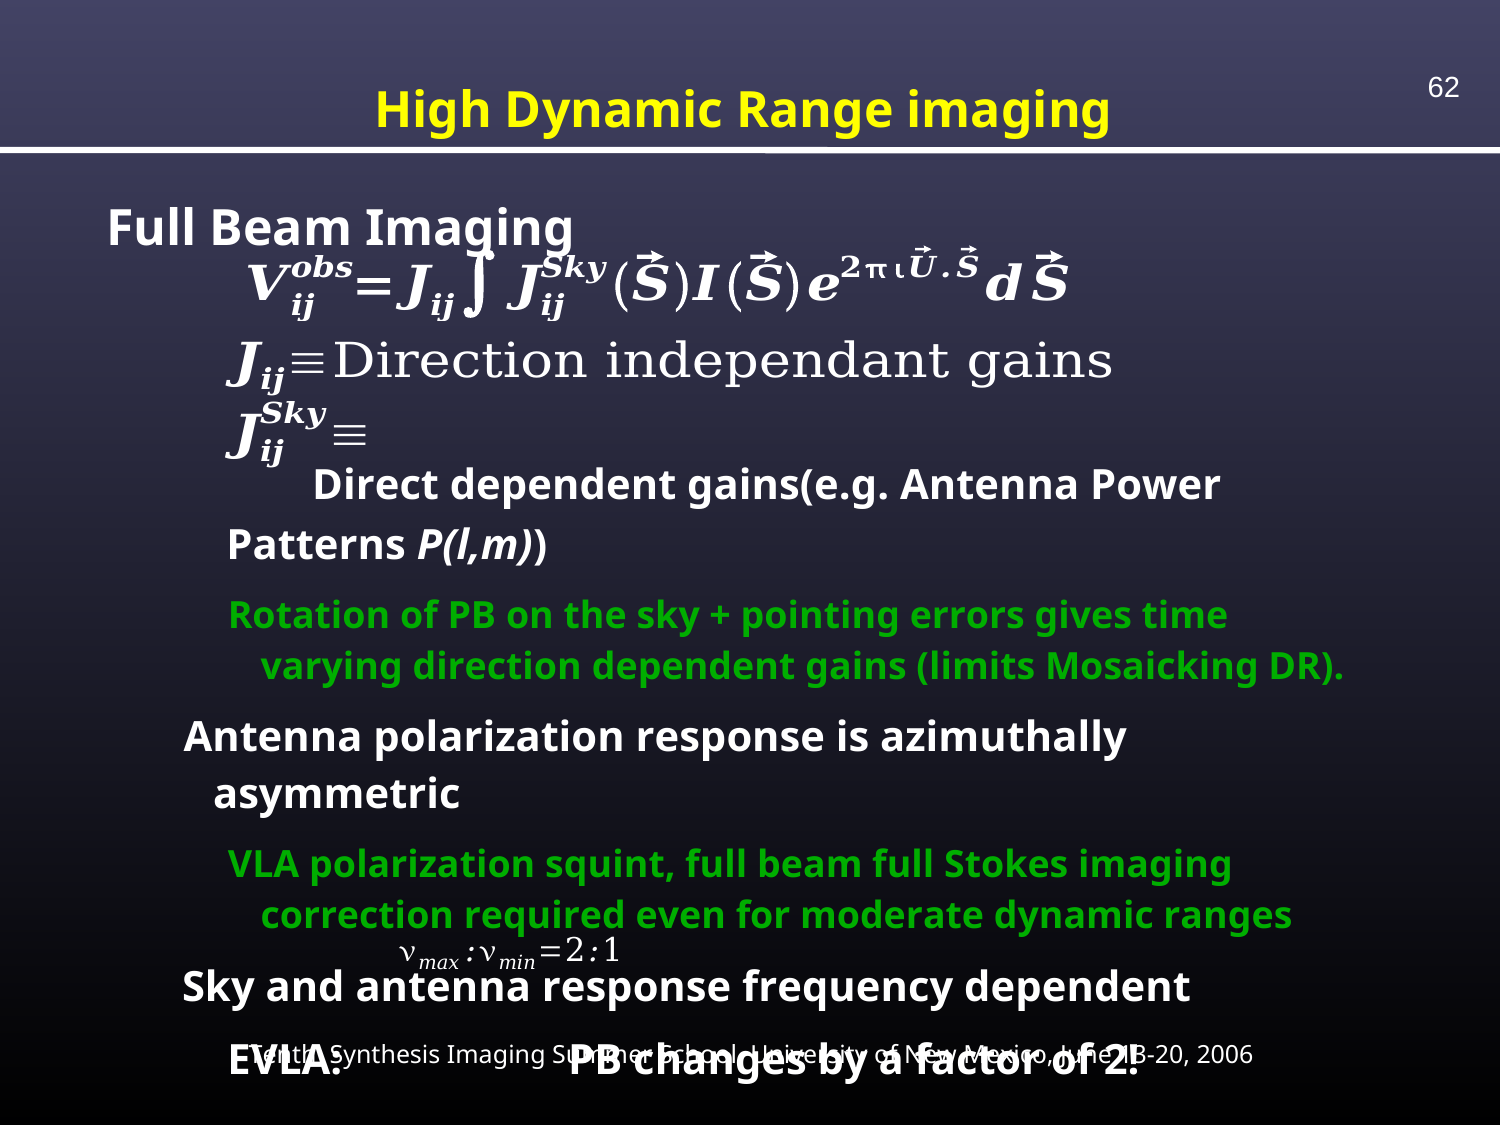

# High Dynamic Range imaging
Full Beam Imaging
 Direct dependent gains(e.g. Antenna Power Patterns P(l,m))
Rotation of PB on the sky + pointing errors gives time varying direction dependent gains (limits Mosaicking DR).
Antenna polarization response is azimuthally asymmetric
VLA polarization squint, full beam full Stokes imaging correction required even for moderate dynamic ranges
Sky and antenna response frequency dependent
EVLA: PB changes by a factor of 2!